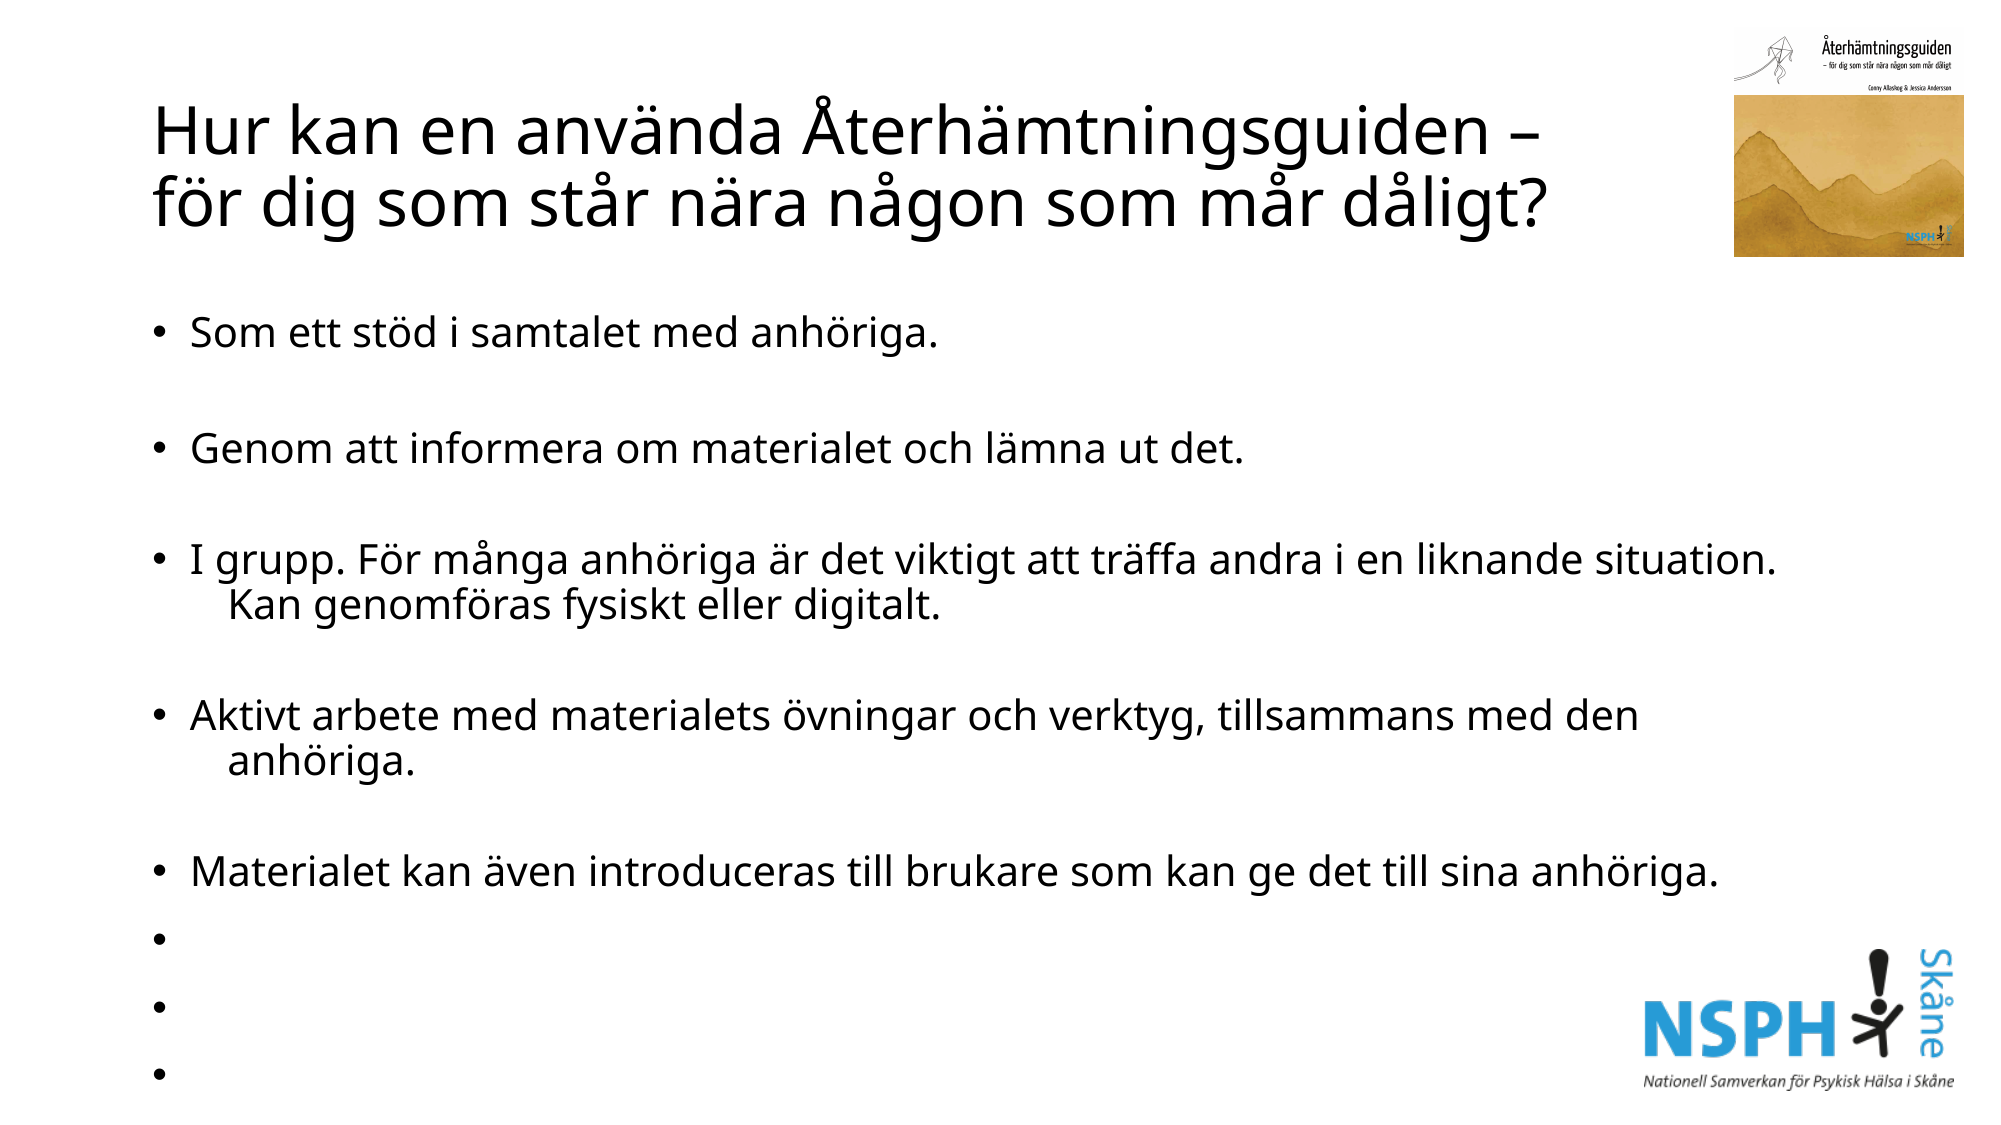

# Hur kan en använda Återhämtningsguiden – för dig som står nära någon som mår dåligt?
Som ett stöd i samtalet med anhöriga.
Genom att informera om materialet och lämna ut det.
I grupp. För många anhöriga är det viktigt att träffa andra i en liknande situation. Kan genomföras fysiskt eller digitalt.
Aktivt arbete med materialets övningar och verktyg, tillsammans med den anhöriga.
Materialet kan även introduceras till brukare som kan ge det till sina anhöriga.